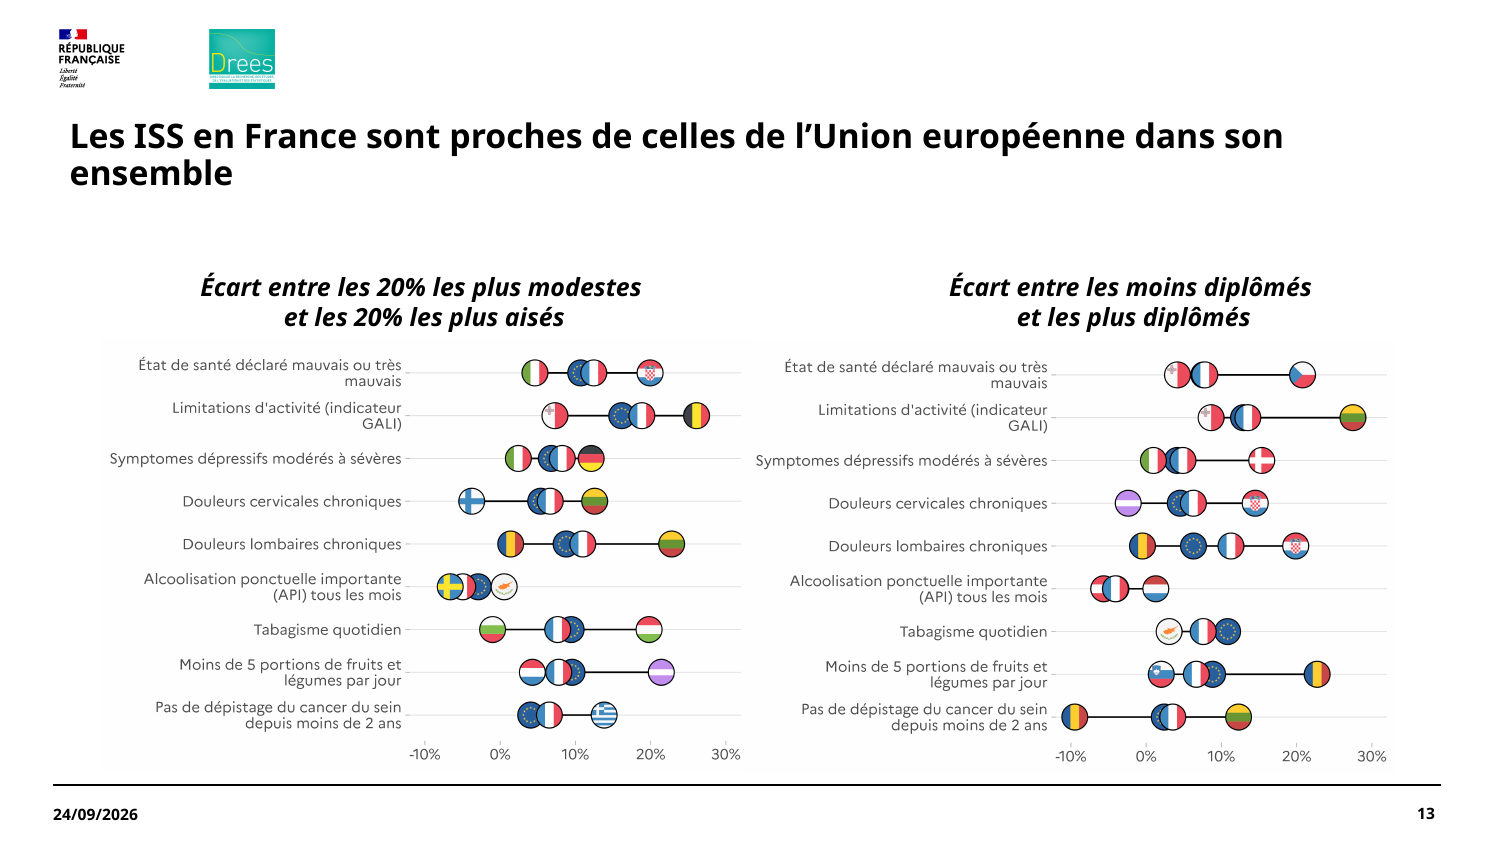

# Les ISS en France sont proches de celles de l’Union européenne dans son ensemble
Écart entre les 20% les plus modestes
et les 20% les plus aisés
Écart entre les moins diplômés
et les plus diplômés
13